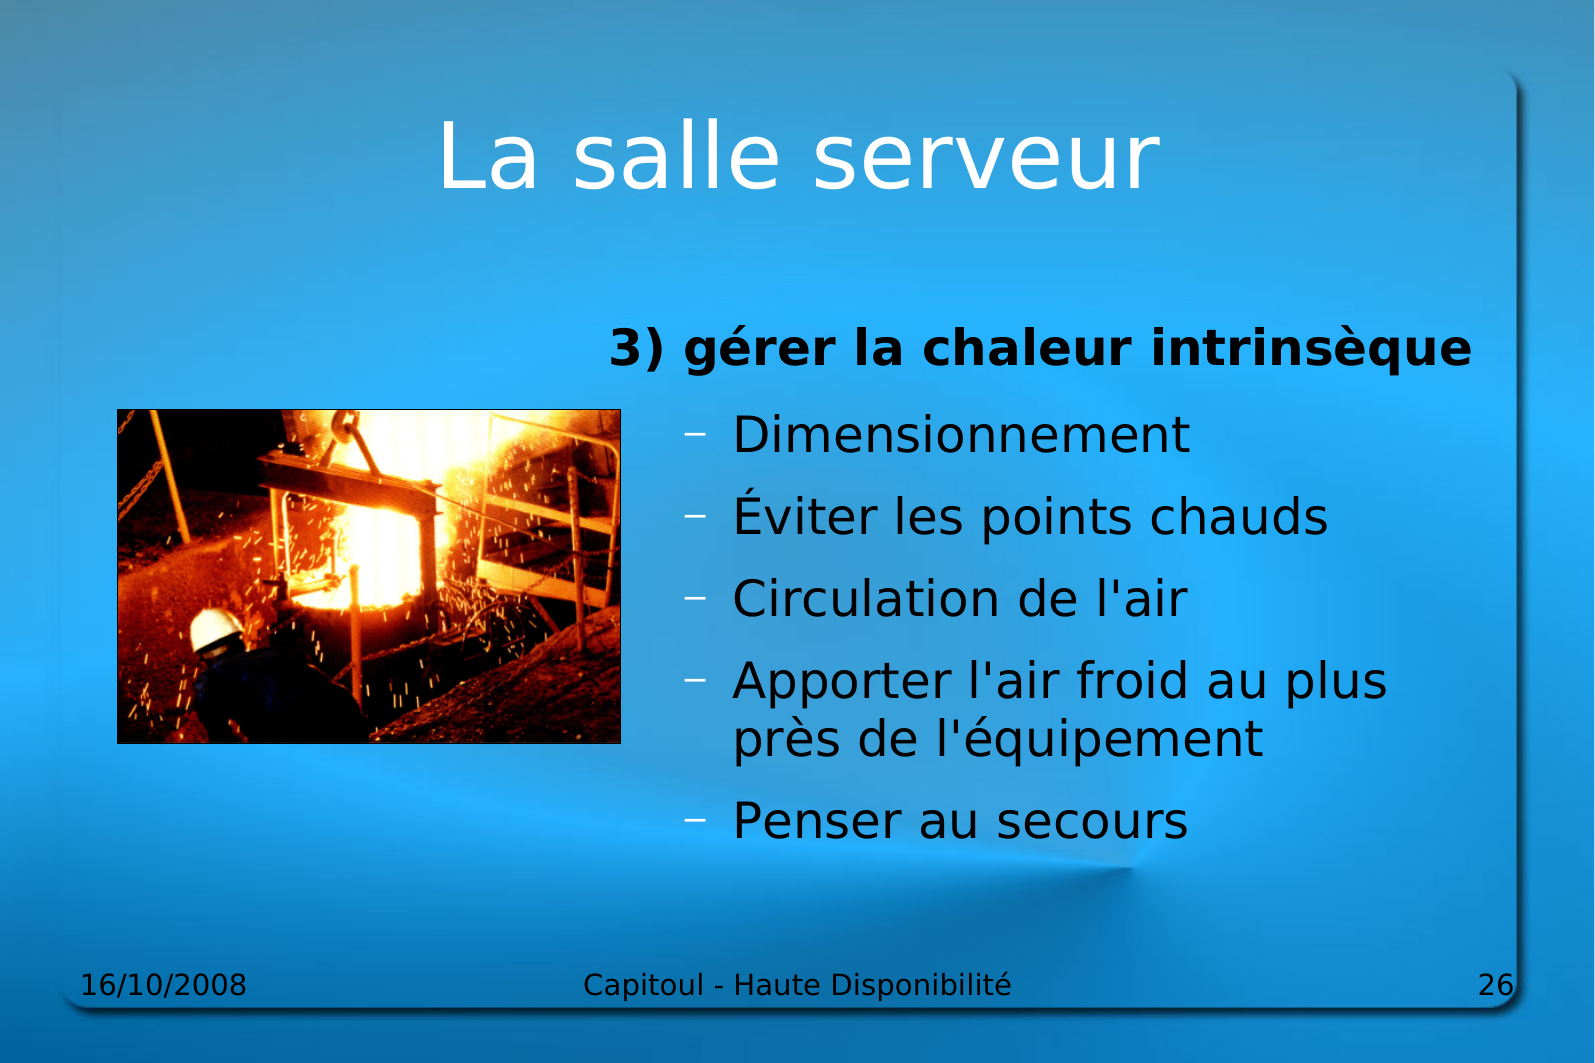

# La salle serveur
3) gérer la chaleur intrinsèque
Dimensionnement
Éviter les points chauds
Circulation de l'air
Apporter l'air froid au plus près de l'équipement
Penser au secours
16/10/2008
Capitoul - Haute Disponibilité
26